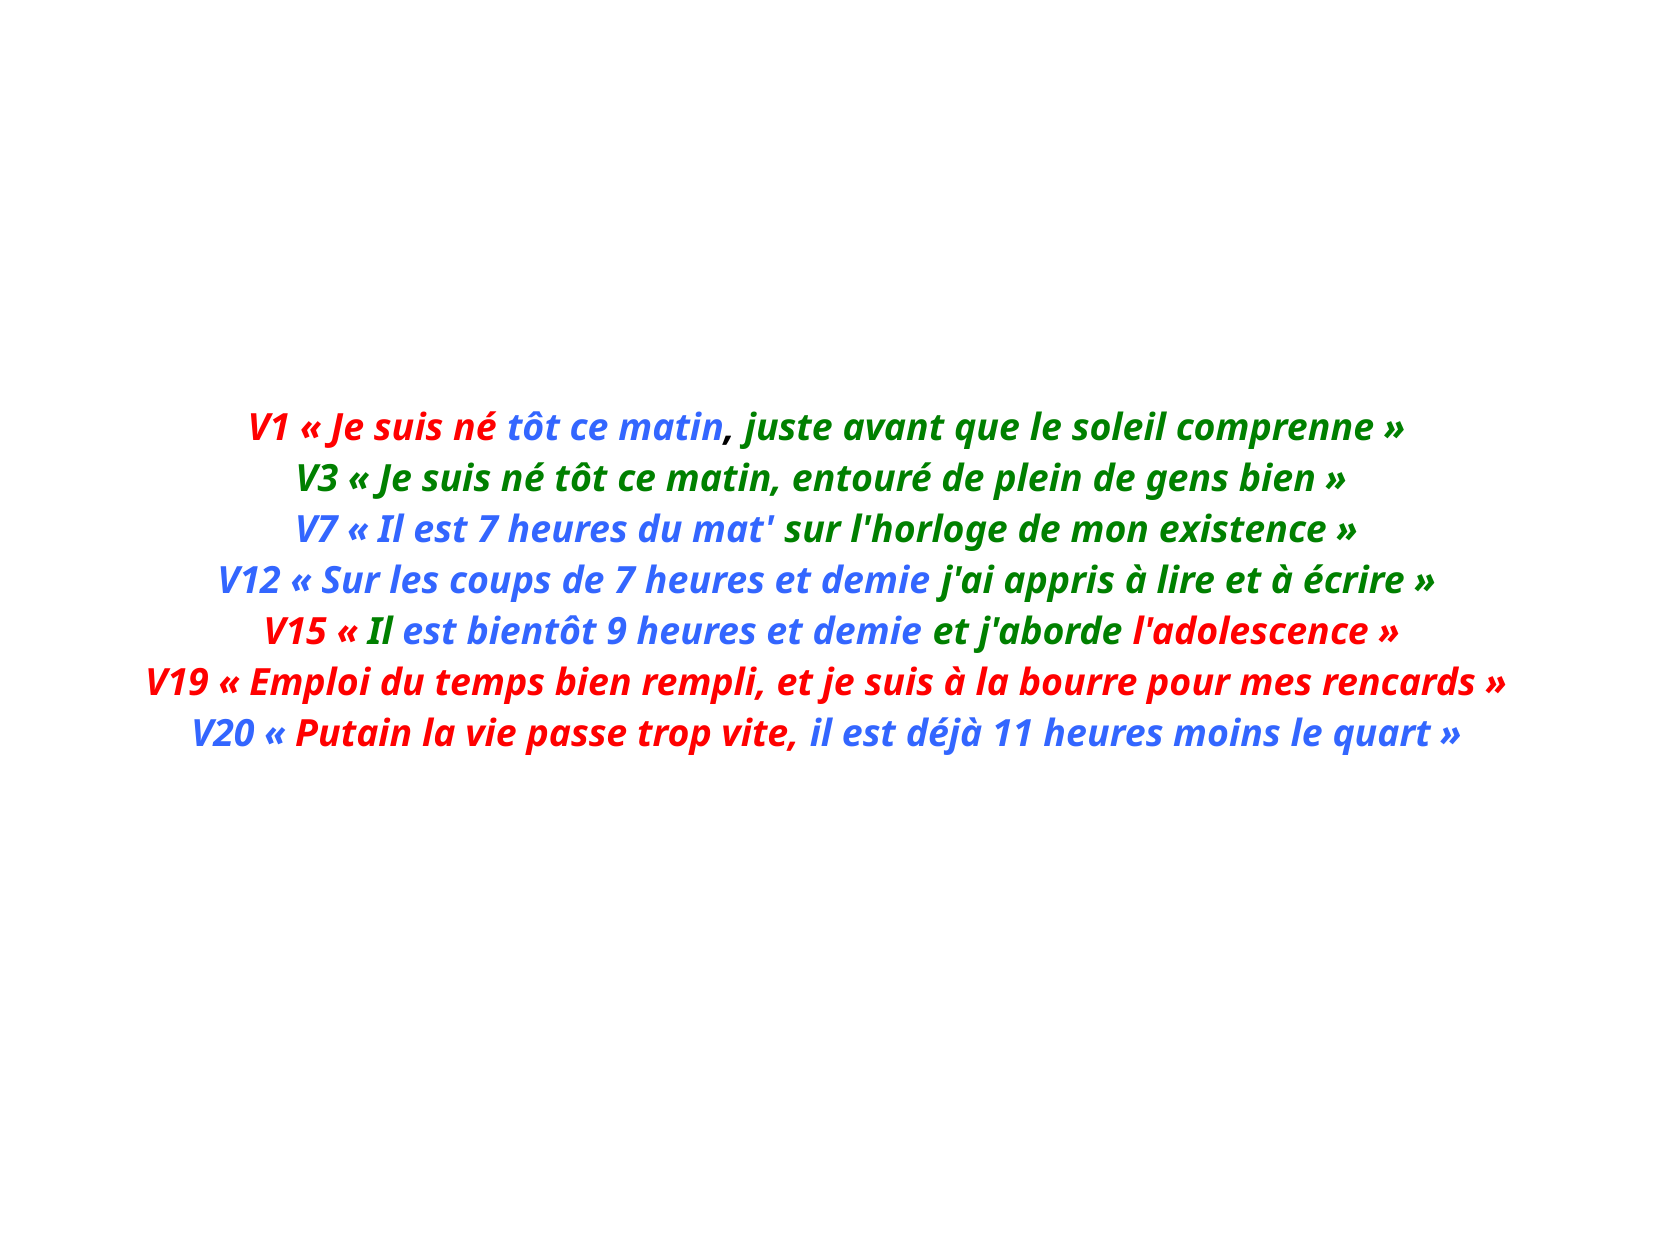

# V1 « Je suis né tôt ce matin, juste avant que le soleil comprenne »
V3 « Je suis né tôt ce matin, entouré de plein de gens bien »
V7 « Il est 7 heures du mat' sur l'horloge de mon existence »
V12 « Sur les coups de 7 heures et demie j'ai appris à lire et à écrire »
 V15 « Il est bientôt 9 heures et demie et j'aborde l'adolescence »
V19 « Emploi du temps bien rempli, et je suis à la bourre pour mes rencards »
V20 « Putain la vie passe trop vite, il est déjà 11 heures moins le quart »